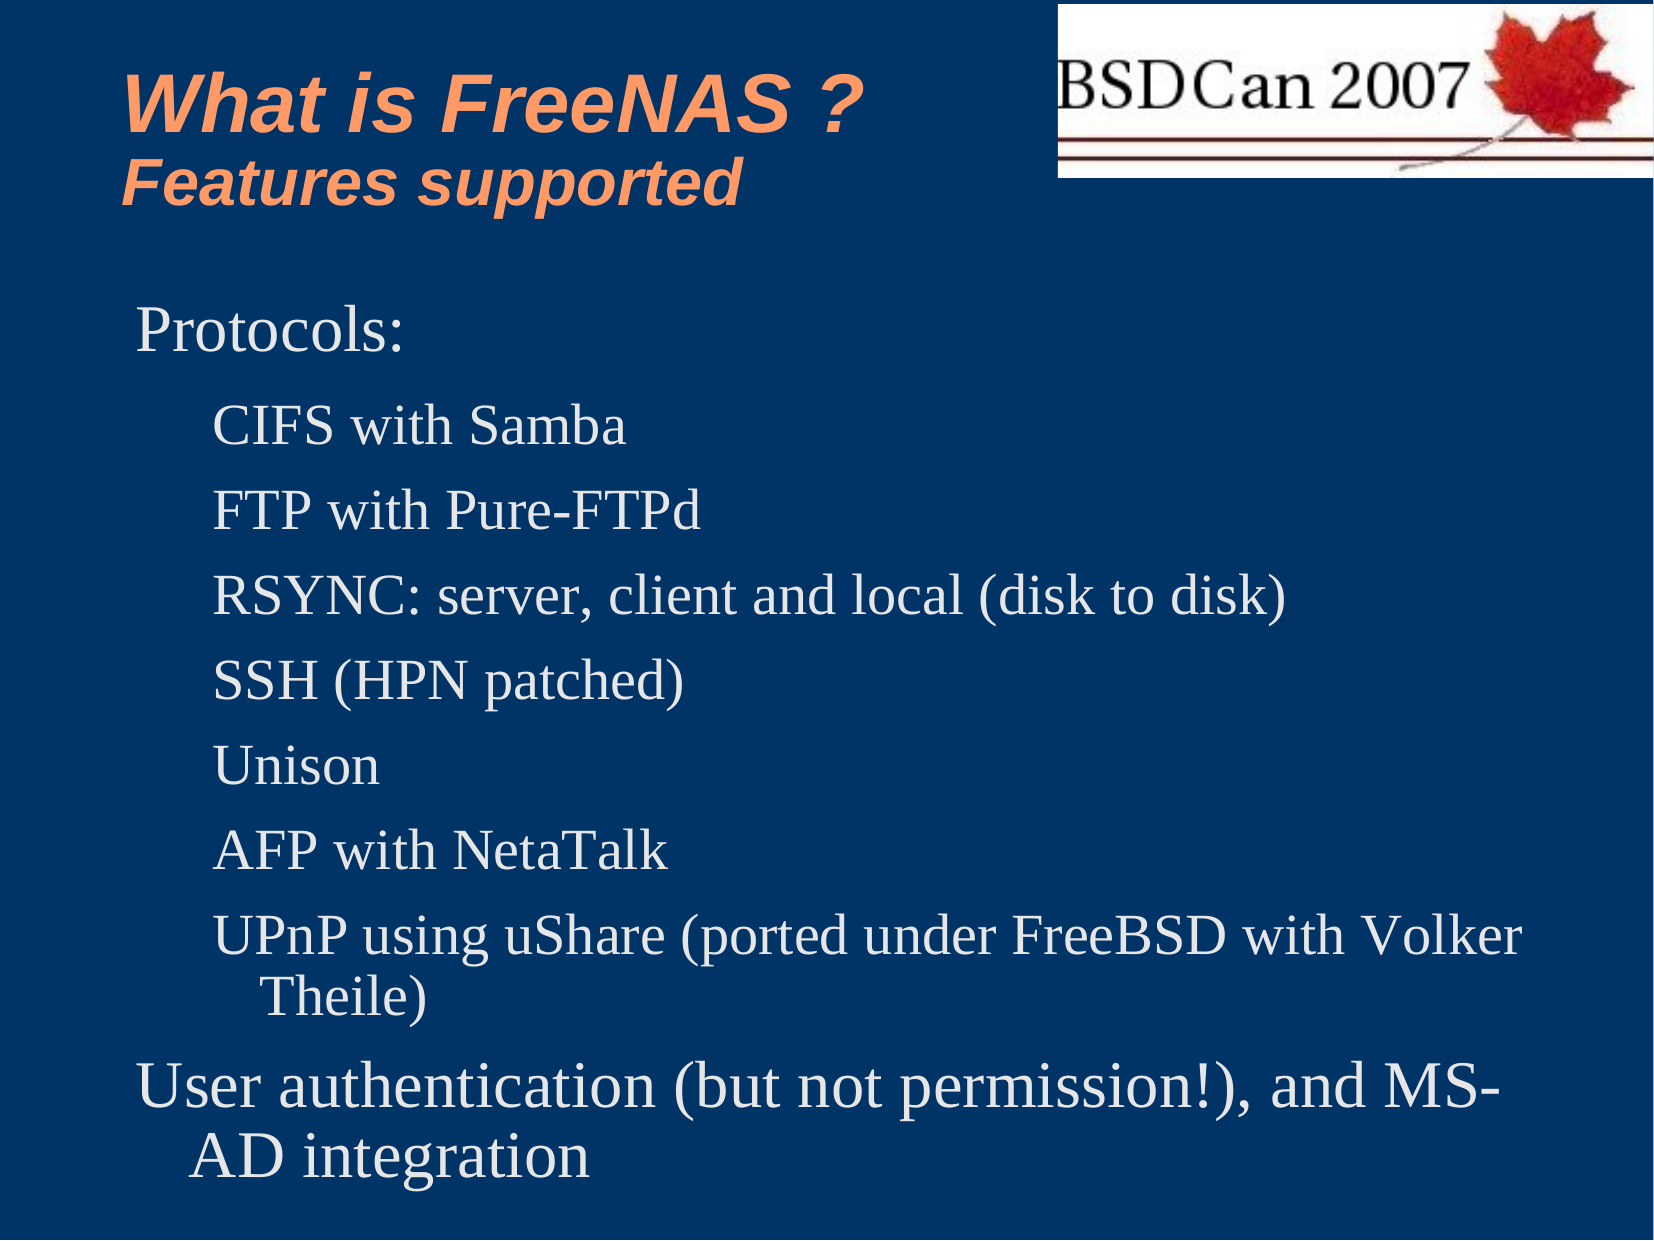

# What is FreeNAS ? Features supported
Protocols:
CIFS with Samba
FTP with Pure-FTPd
RSYNC: server, client and local (disk to disk)
SSH (HPN patched)
Unison
AFP with NetaTalk
UPnP using uShare (ported under FreeBSD with Volker Theile)
User authentication (but not permission!), and MS-AD integration